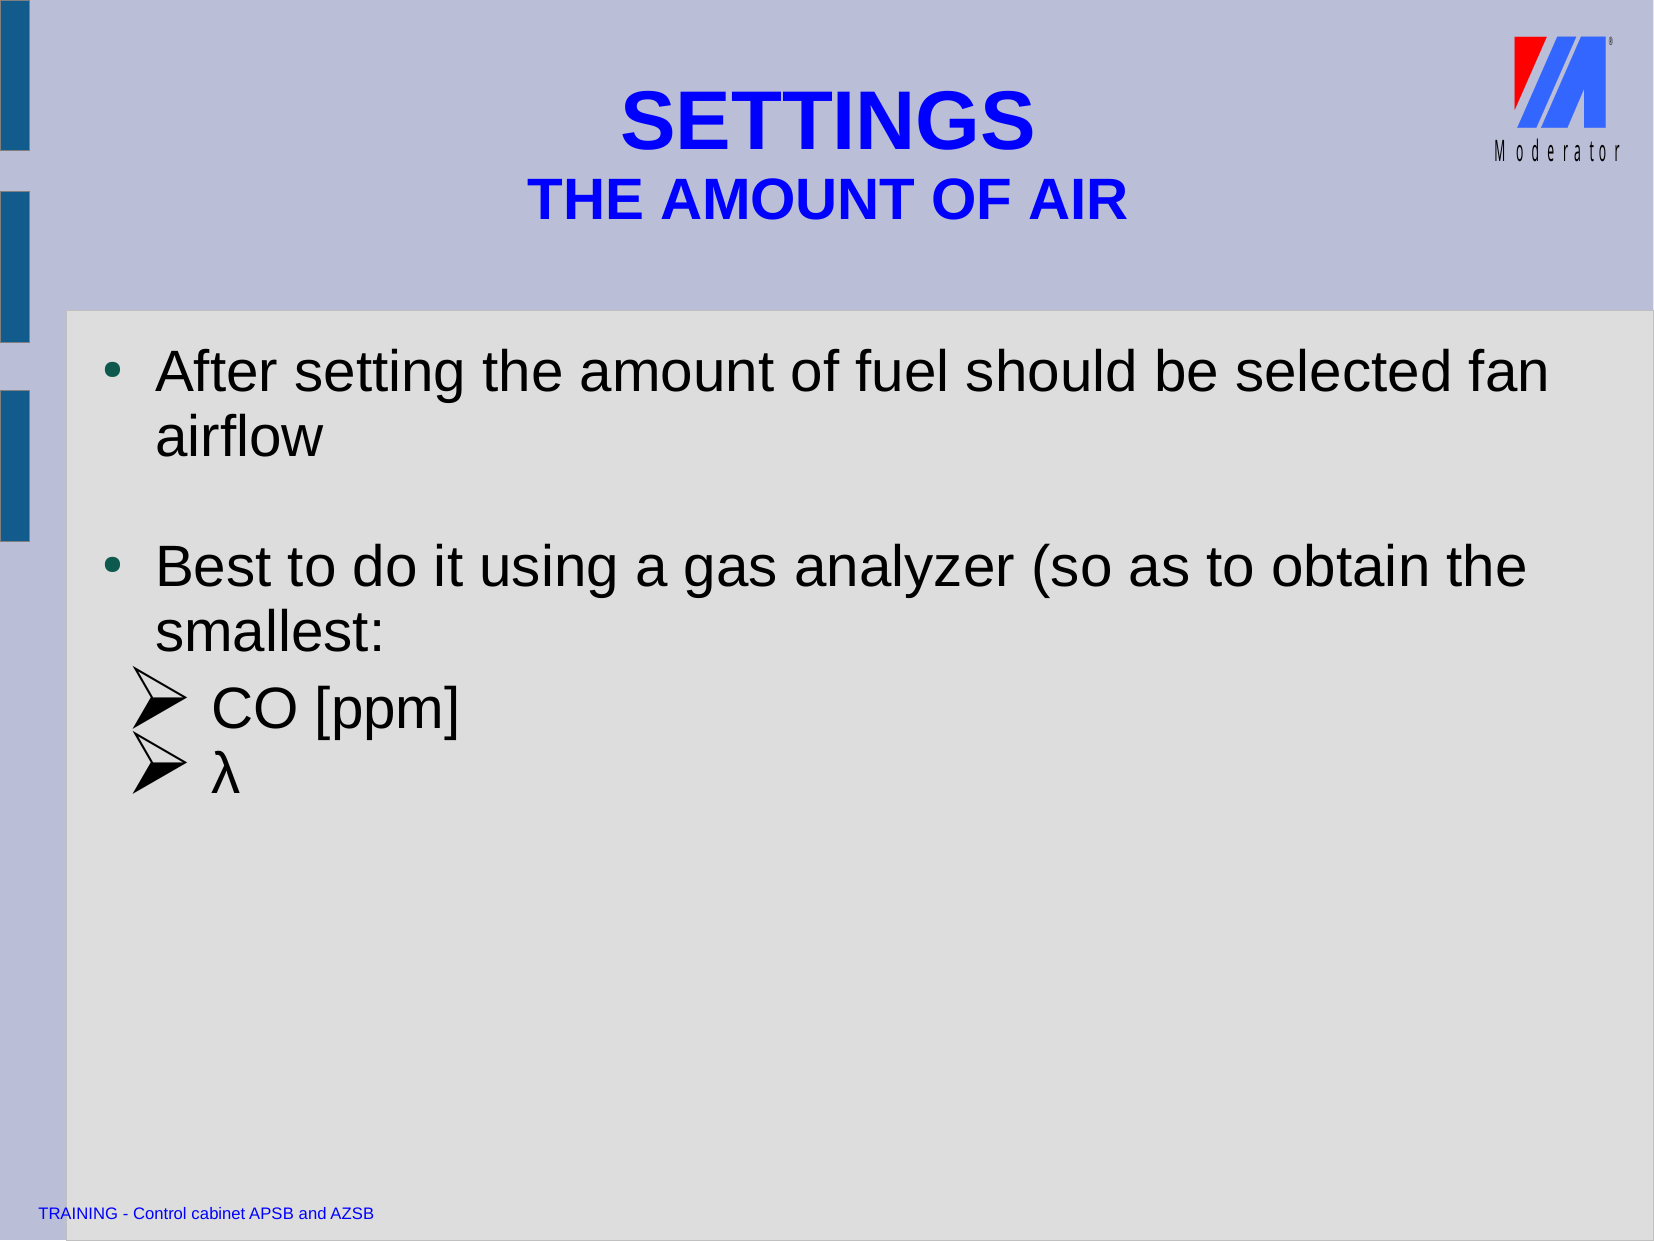

# SETTINGS THE AMOUNT OF AIR
After setting the amount of fuel should be selected fan airflow
Best to do it using a gas analyzer (so as to obtain the smallest:
 CO [ppm]
 λ
TRAINING - Control cabinet APSB and AZSB